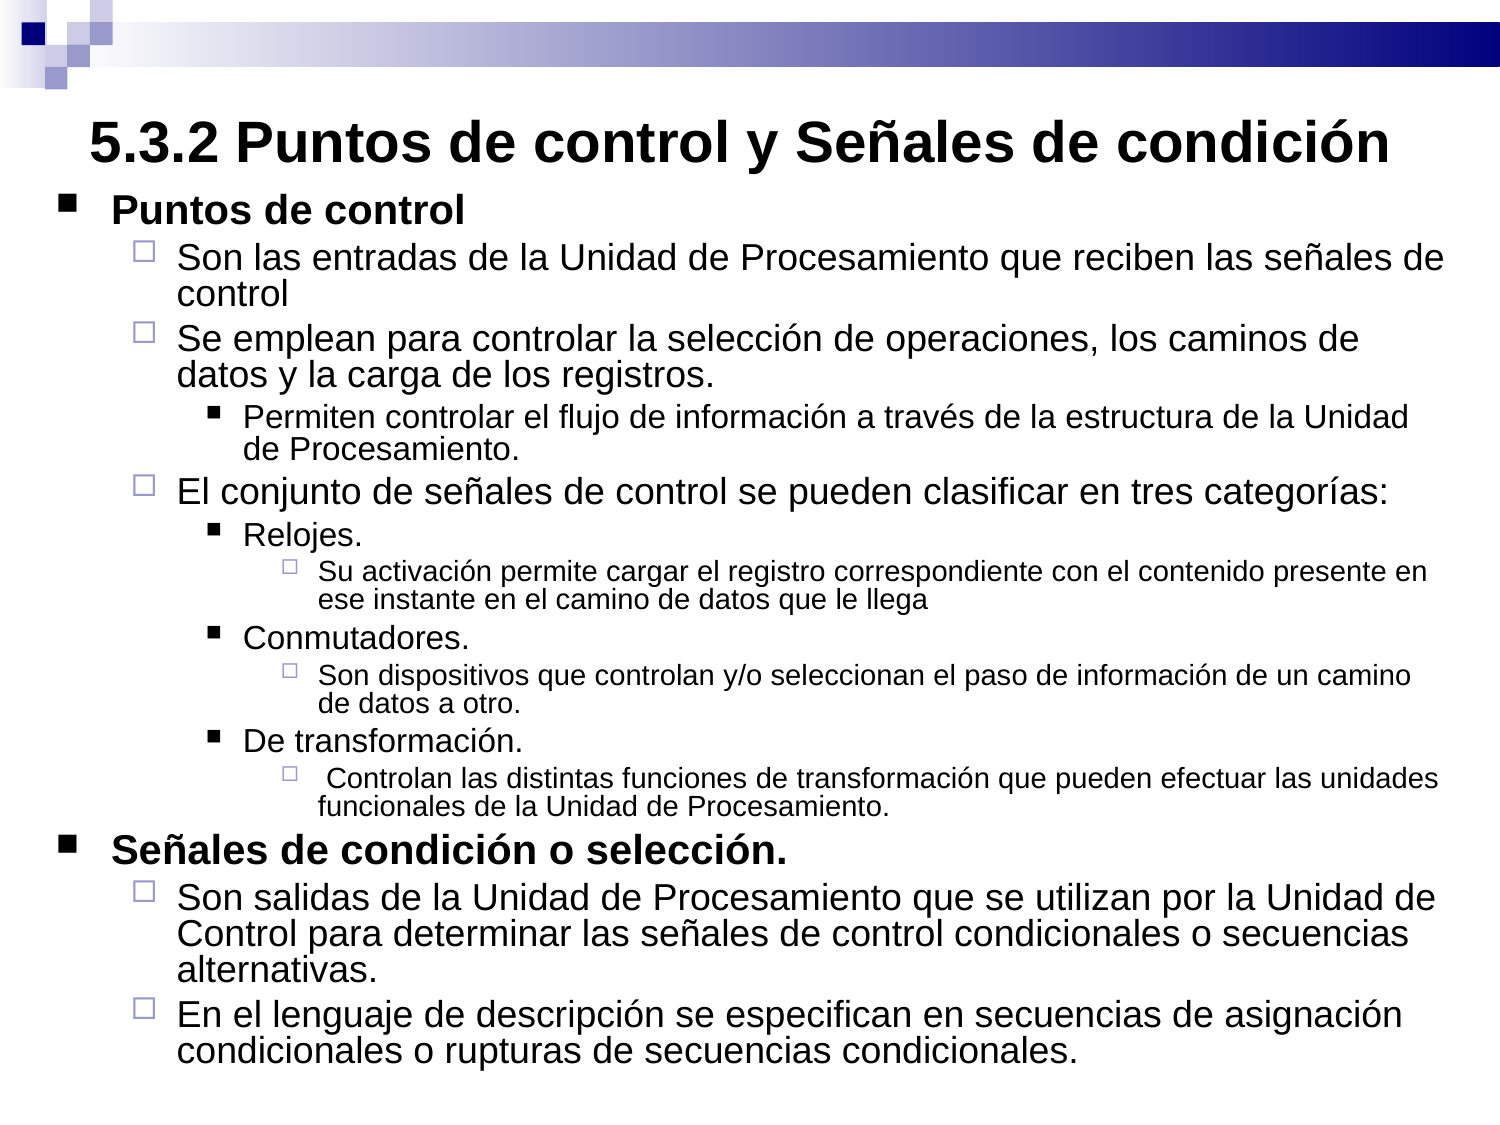

# 5.3.2 Puntos de control y Señales de condición
Puntos de control
Son las entradas de la Unidad de Procesamiento que reciben las señales de control
Se emplean para controlar la selección de operaciones, los caminos de datos y la carga de los registros.
Permiten controlar el flujo de información a través de la estructura de la Unidad de Procesamiento.
El conjunto de señales de control se pueden clasificar en tres categorías:
Relojes.
Su activación permite cargar el registro correspondiente con el contenido presente en ese instante en el camino de datos que le llega
Conmutadores.
Son dispositivos que controlan y/o seleccionan el paso de información de un camino de datos a otro.
De transformación.
 Controlan las distintas funciones de transformación que pueden efectuar las unidades funcionales de la Unidad de Procesamiento.
Señales de condición o selección.
Son salidas de la Unidad de Procesamiento que se utilizan por la Unidad de Control para determinar las señales de control condicionales o secuencias alternativas.
En el lenguaje de descripción se especifican en secuencias de asignación condicionales o rupturas de secuencias condicionales.